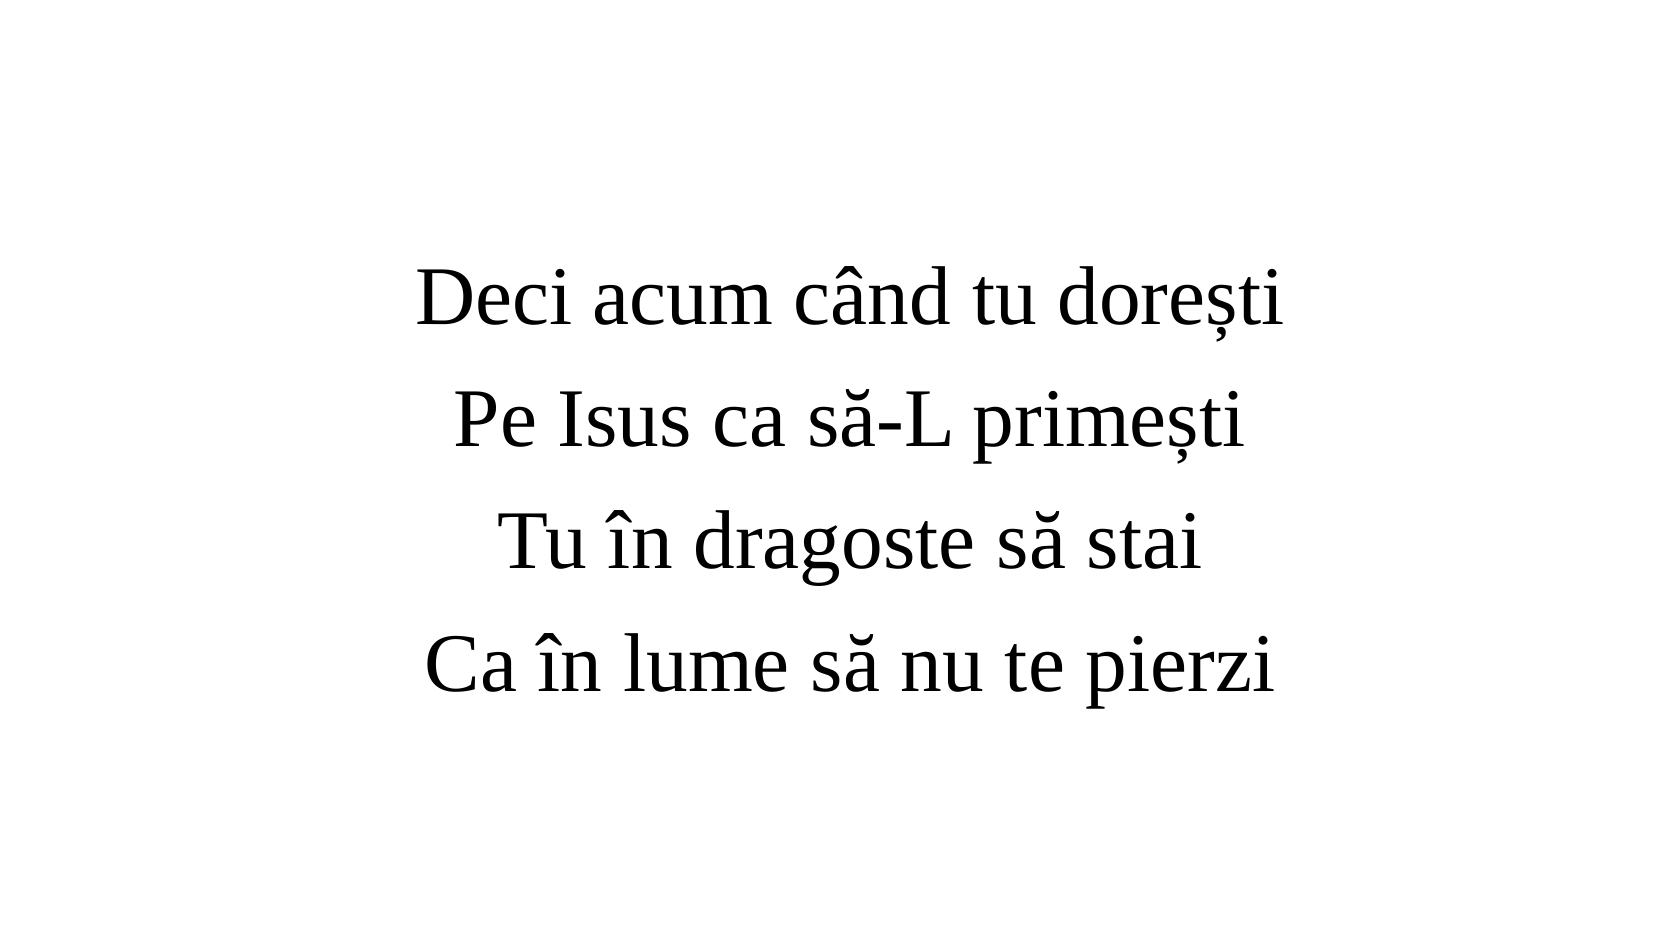

# Deci acum când tu dorești
Pe Isus ca să-L primești
Tu în dragoste să stai
Ca în lume să nu te pierzi